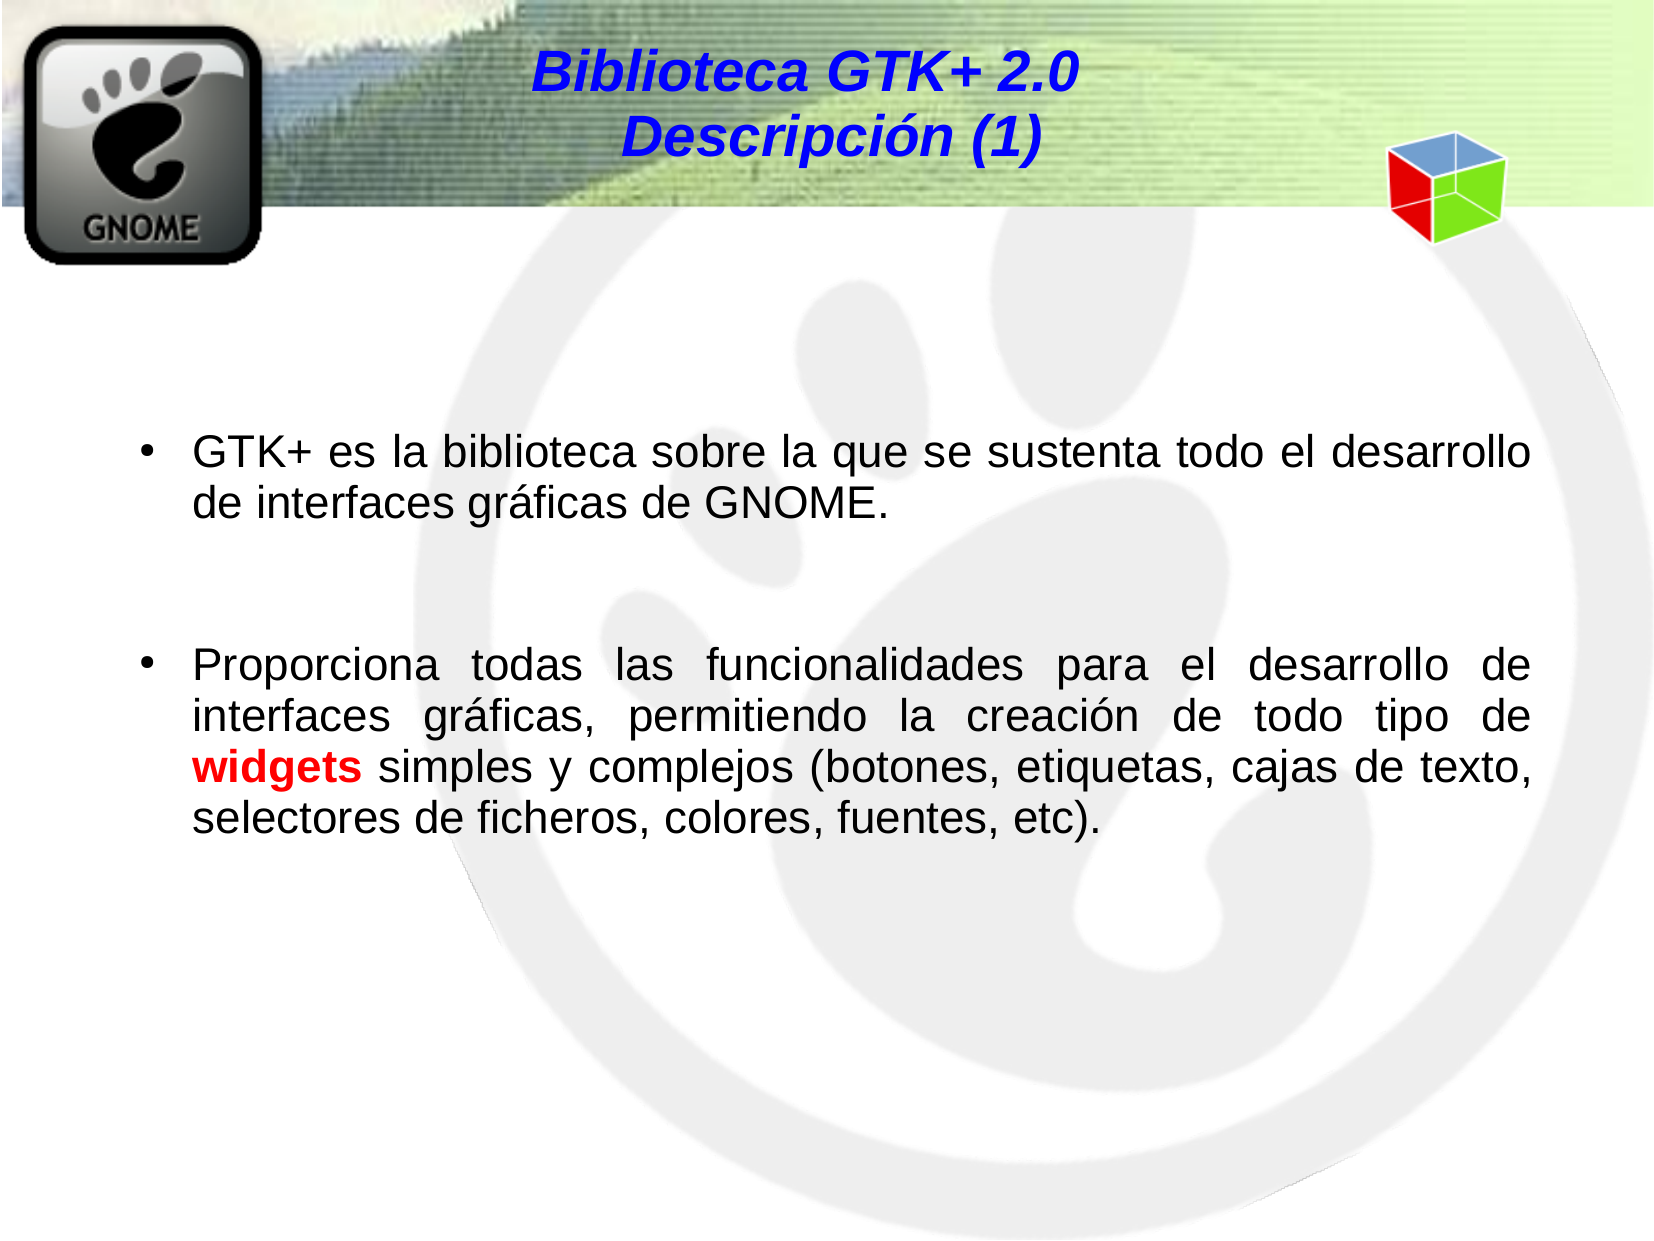

# Biblioteca GTK+ 2.0 Descripción (1)
GTK+ es la biblioteca sobre la que se sustenta todo el desarrollo de interfaces gráficas de GNOME.
Proporciona todas las funcionalidades para el desarrollo de interfaces gráficas, permitiendo la creación de todo tipo de widgets simples y complejos (botones, etiquetas, cajas de texto, selectores de ficheros, colores, fuentes, etc).